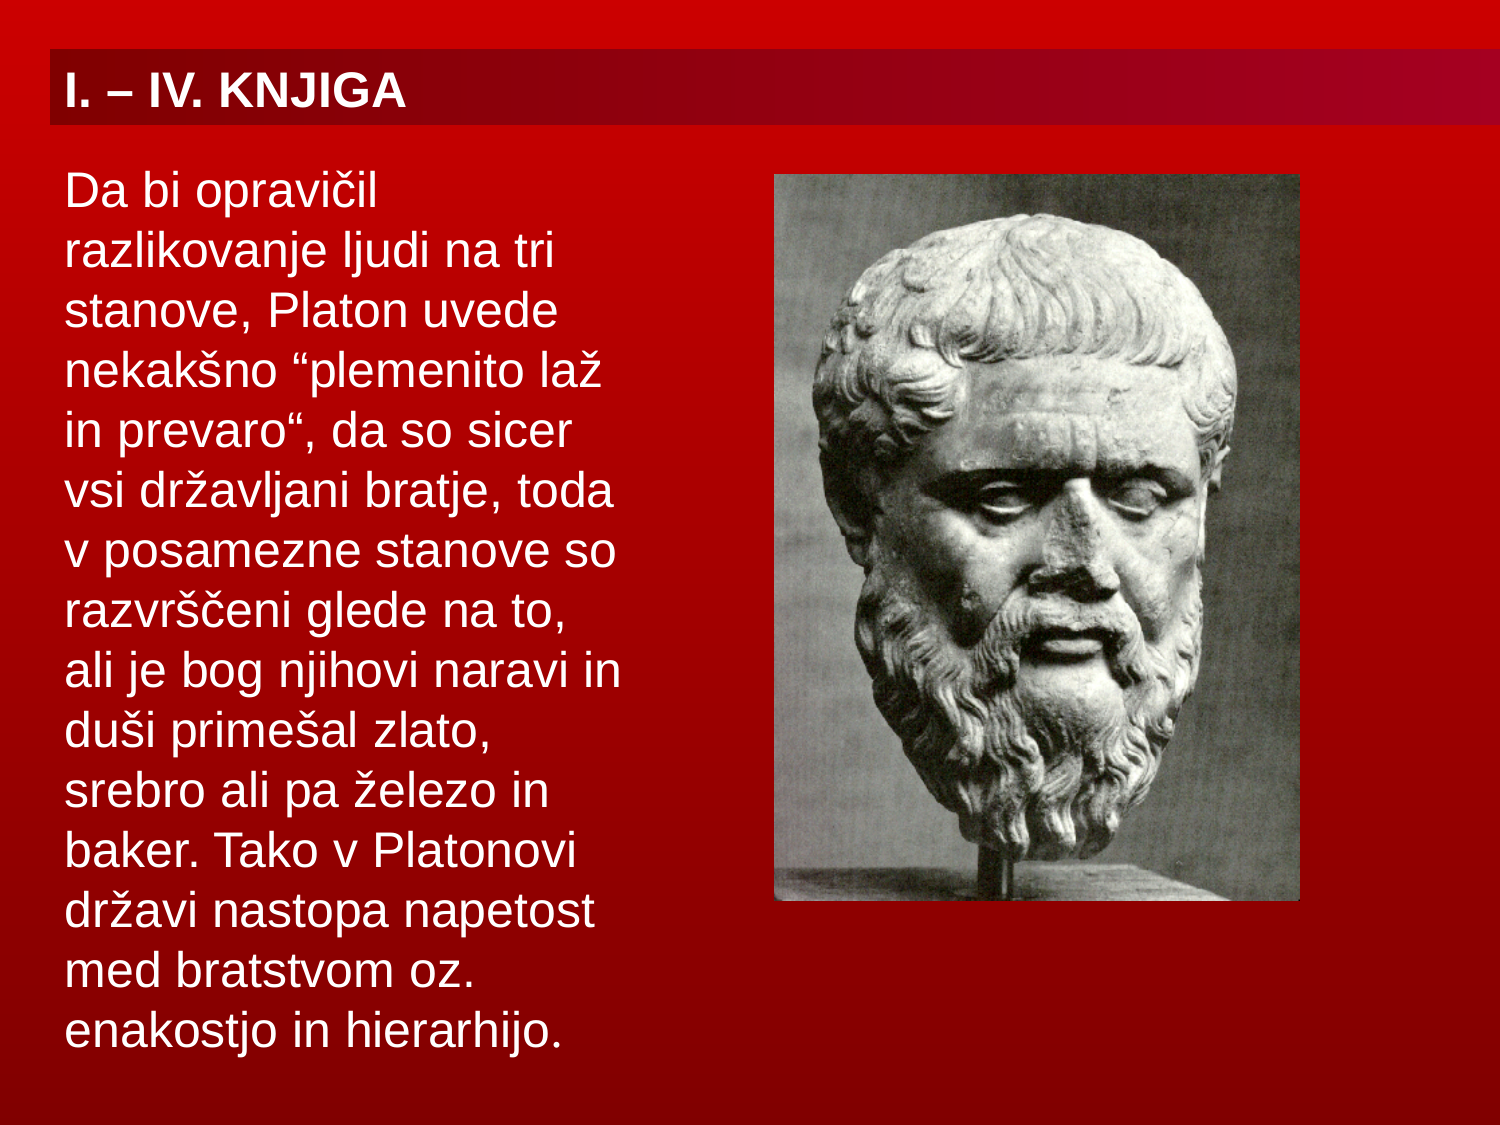

I. – IV. KNJIGA
Da bi opravičil razlikovanje ljudi na tri stanove, Platon uvede nekakšno “plemenito laž in prevaro“, da so sicer vsi državljani bratje, toda v posamezne stanove so razvrščeni glede na to, ali je bog njihovi naravi in duši primešal zlato, srebro ali pa železo in baker. Tako v Platonovi državi nastopa napetost med bratstvom oz. enakostjo in hierarhijo.